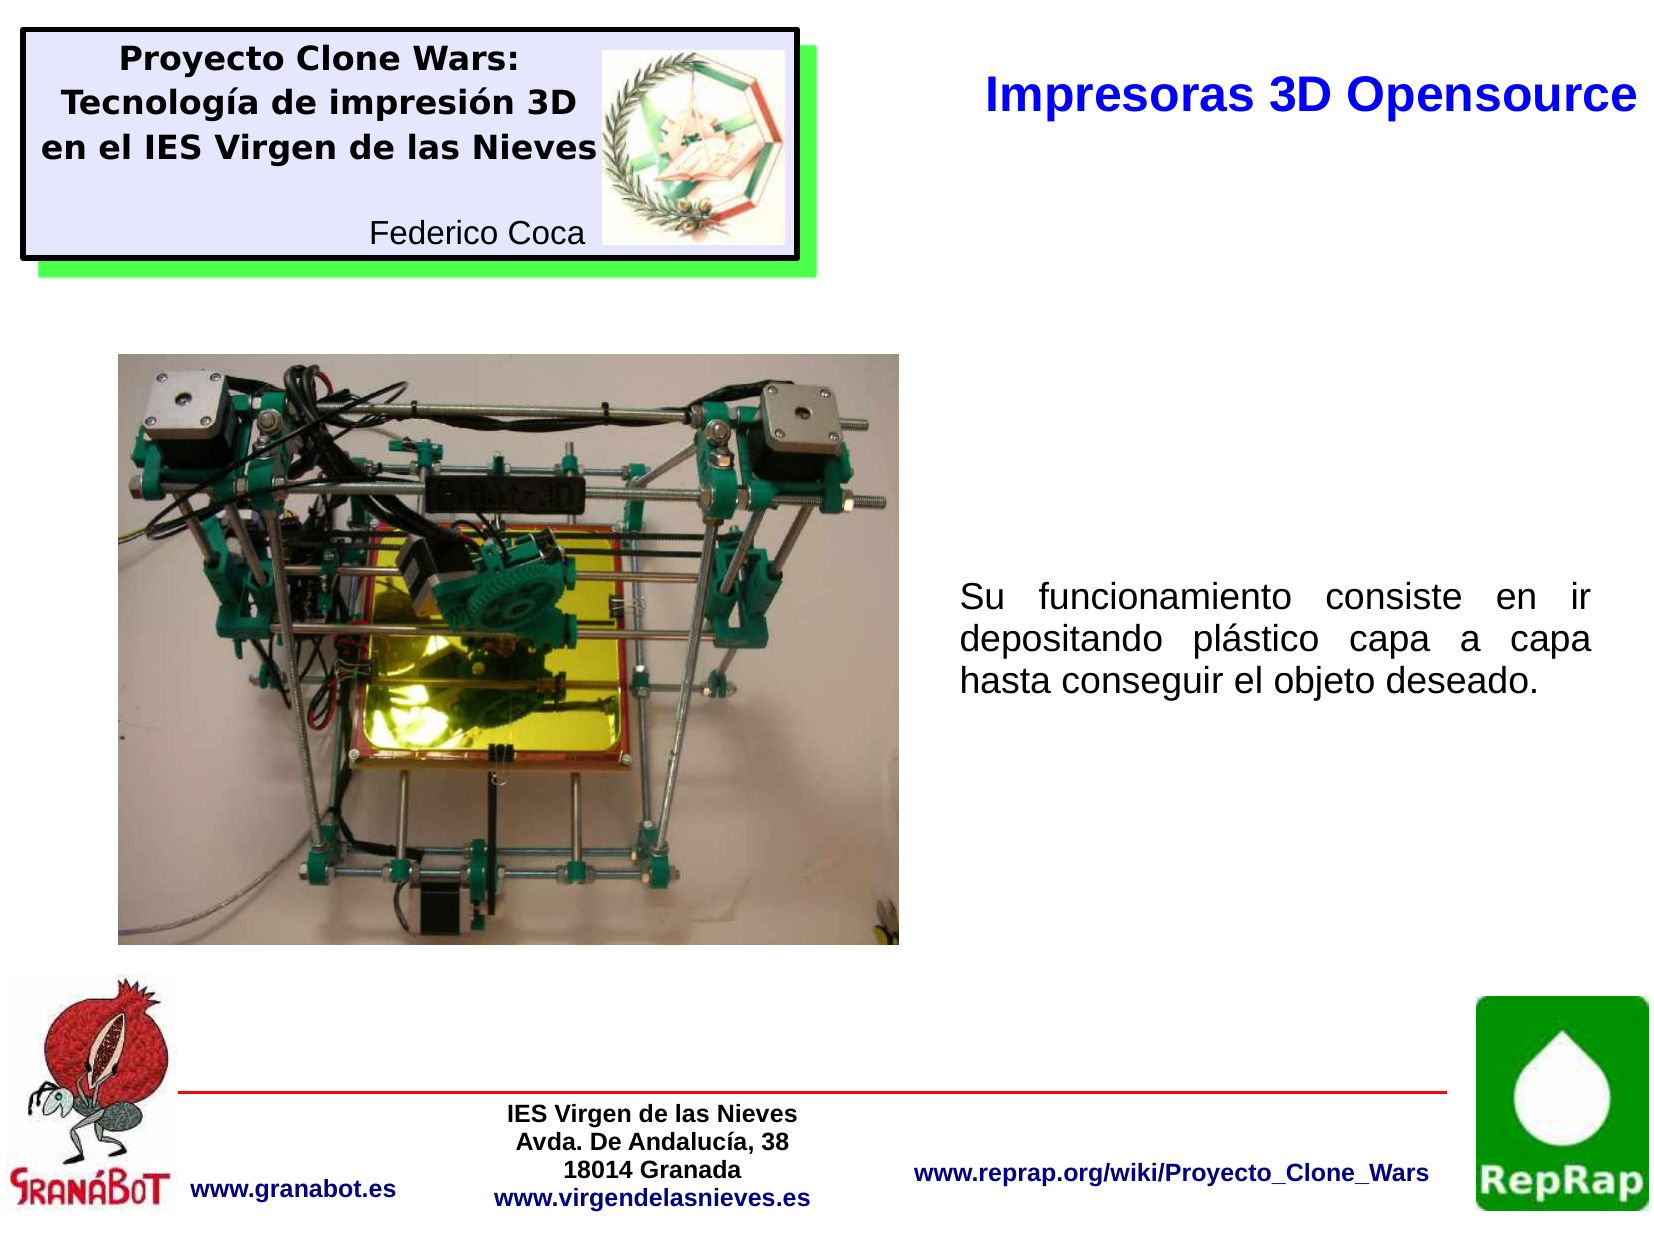

Proyecto Clone Wars:
Tecnología de impresión 3D
en el IES Virgen de las Nieves
Impresoras 3D Opensource
Federico Coca
Su funcionamiento consiste en ir depositando plástico capa a capa hasta conseguir el objeto deseado.
IES Virgen de las Nieves
Avda. De Andalucía, 38
18014 Granada
www.virgendelasnieves.es
www.reprap.org/wiki/Proyecto_Clone_Wars
www.granabot.es